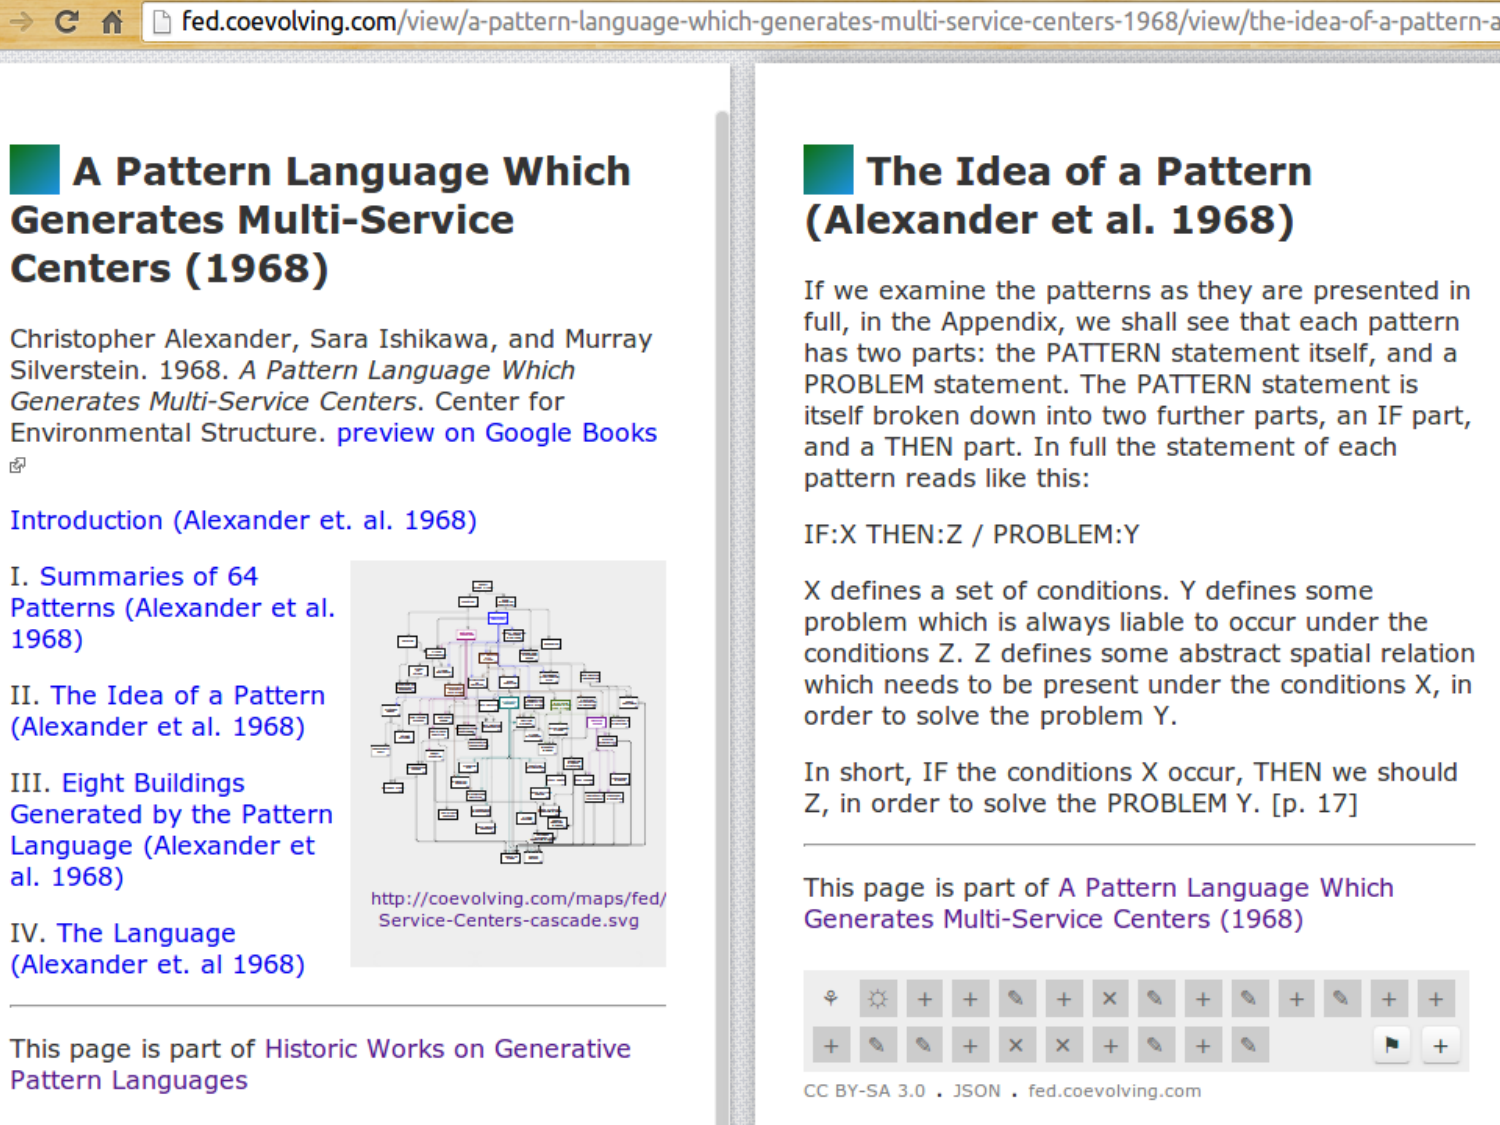

# The Idea of a Pattern (1968)
An Invitation to Service Systems Thinking
October 2014
36